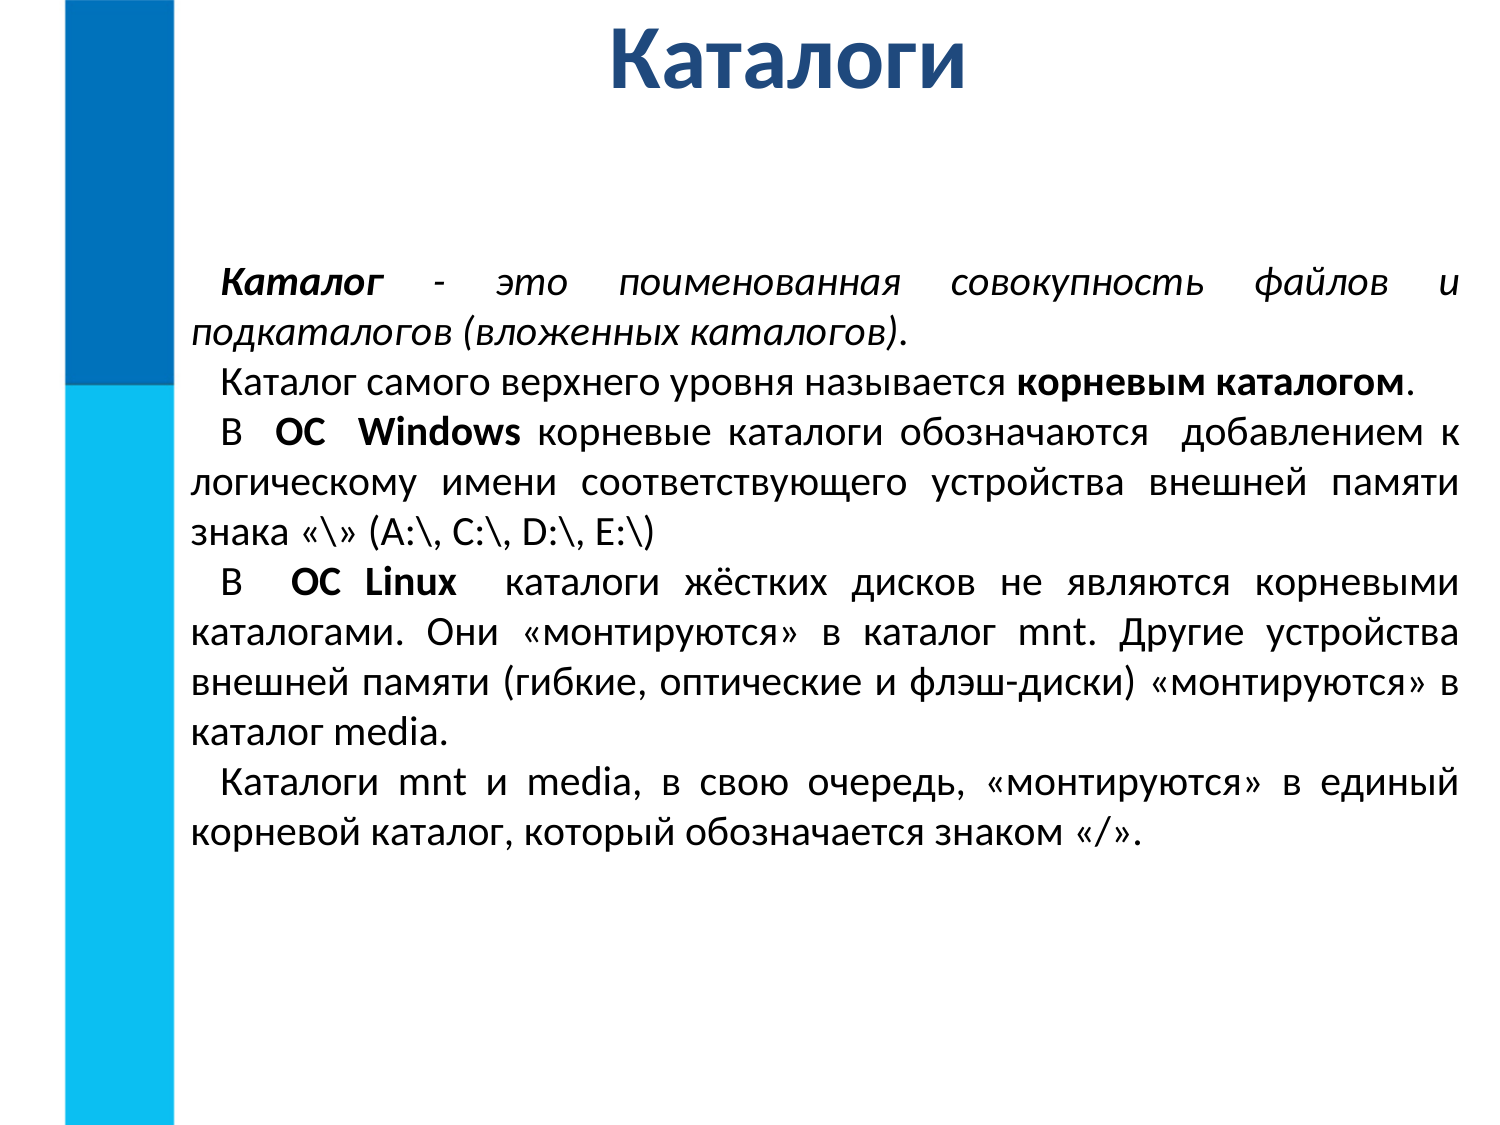

Каталоги
Каталог - это поименованная совокупность файлов и подкаталогов (вложенных каталогов).
Каталог самого верхнего уровня называется корневым каталогом.
В ОС Windows корневые каталоги обозначаются добавлением к логическому имени соответствующего устройства внешней памяти знака «\» (А:\, C:\, D:\, E:\)
В ОС Linux каталоги жёстких дисков не являются корневыми каталогами. Они «монтируются» в каталог mnt. Другие устройства внешней памяти (гибкие, оптические и флэш-диски) «монтируются» в каталог media.
Каталоги mnt и media, в свою очередь, «монтируются» в единый корневой каталог, который обозначается знаком «/».